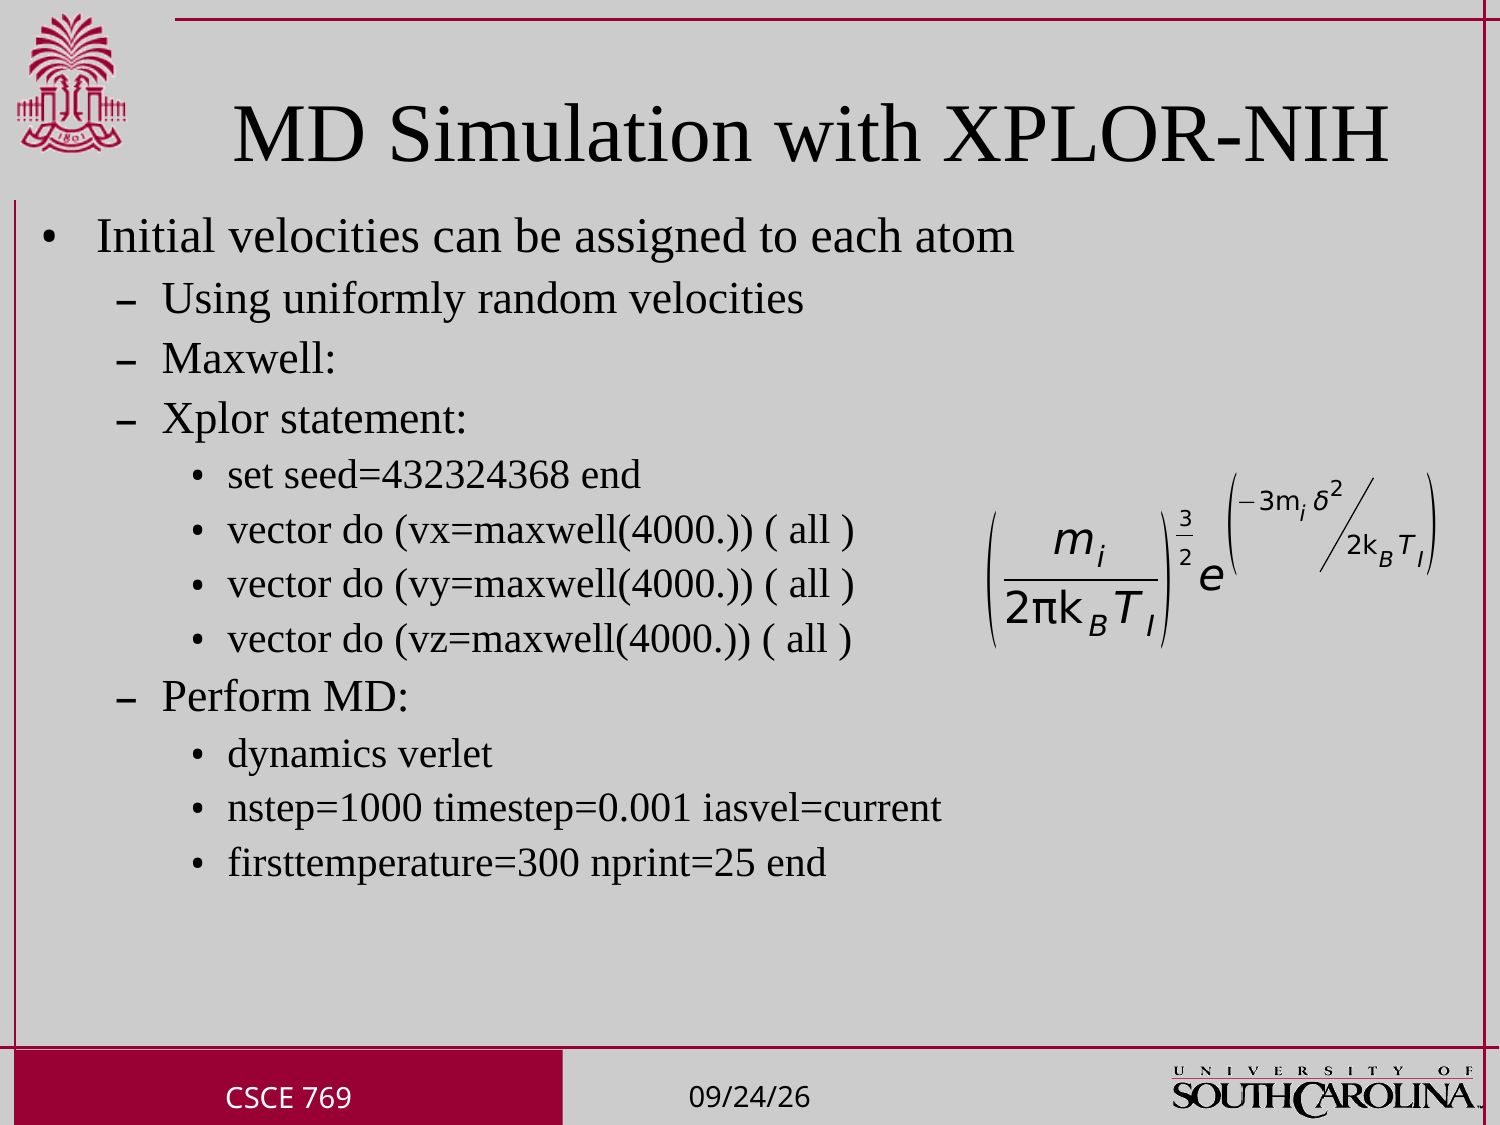

# MD Simulation with XPLOR-NIH
Initial velocities can be assigned to each atom
Using uniformly random velocities
Maxwell:
Xplor statement:
set seed=432324368 end
vector do (vx=maxwell(4000.)) ( all )
vector do (vy=maxwell(4000.)) ( all )
vector do (vz=maxwell(4000.)) ( all )
Perform MD:
dynamics verlet
nstep=1000 timestep=0.001 iasvel=current
firsttemperature=300 nprint=25 end